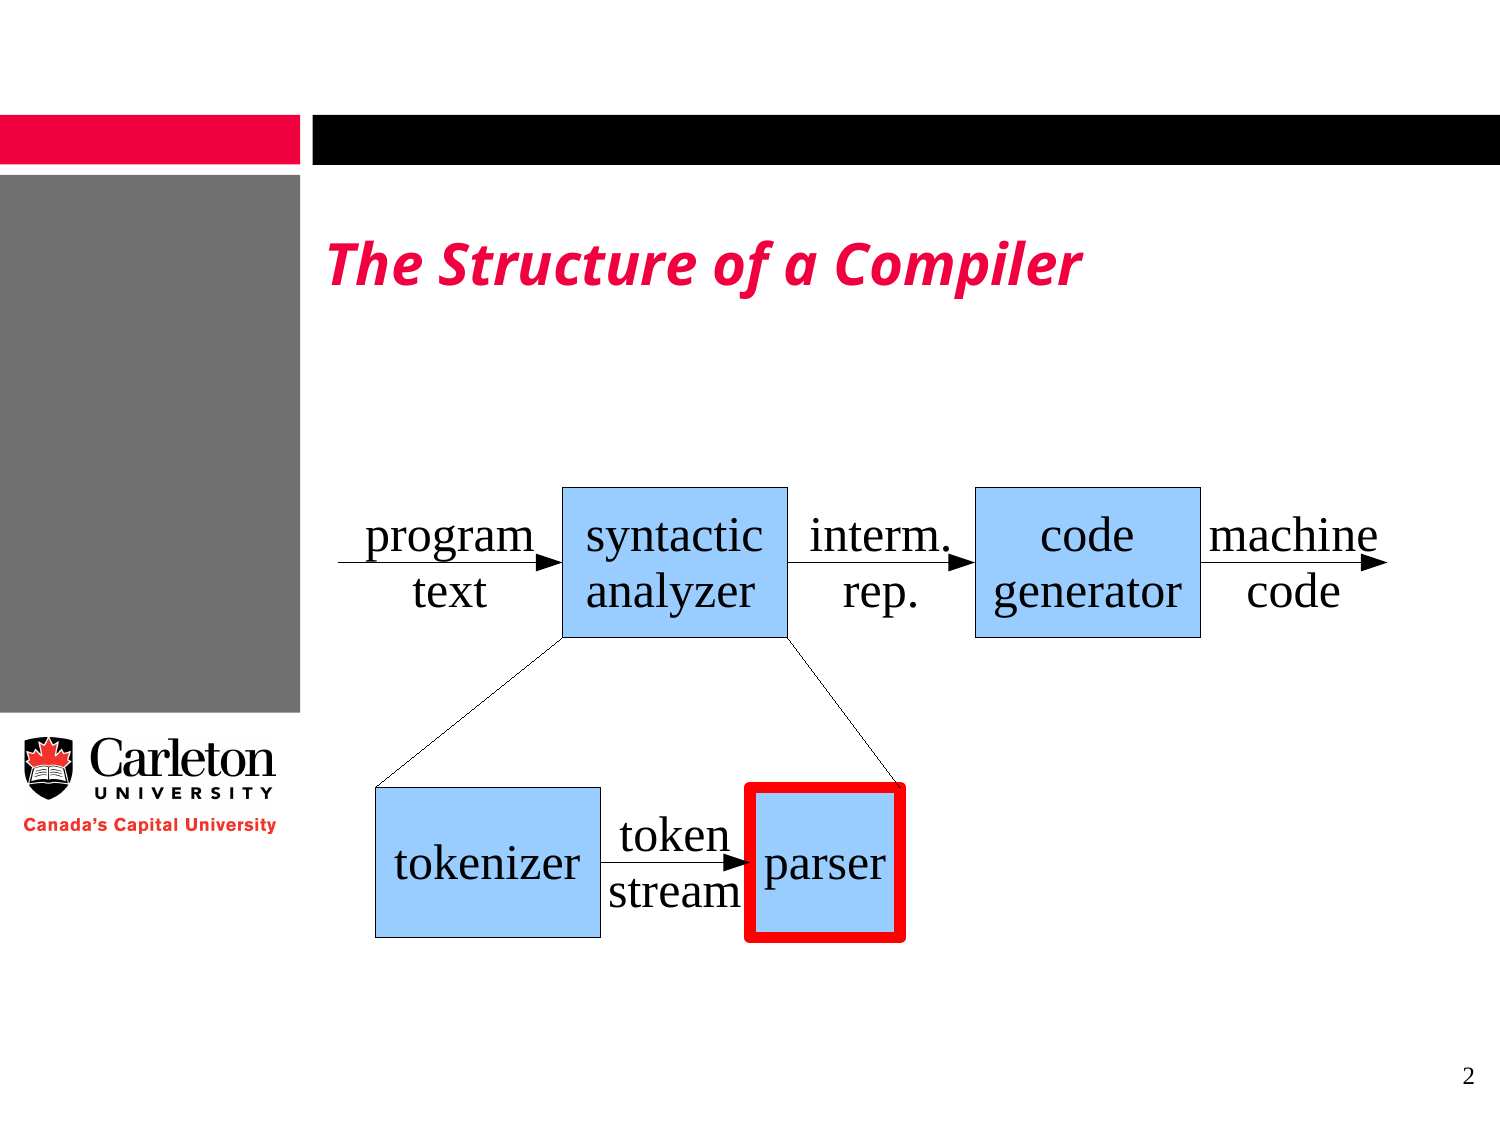

# The Structure of a Compiler
syntactic
analyzer
code
generator
program
text
interm.
rep.
machine
code
tokenizer
parser
token
stream
2